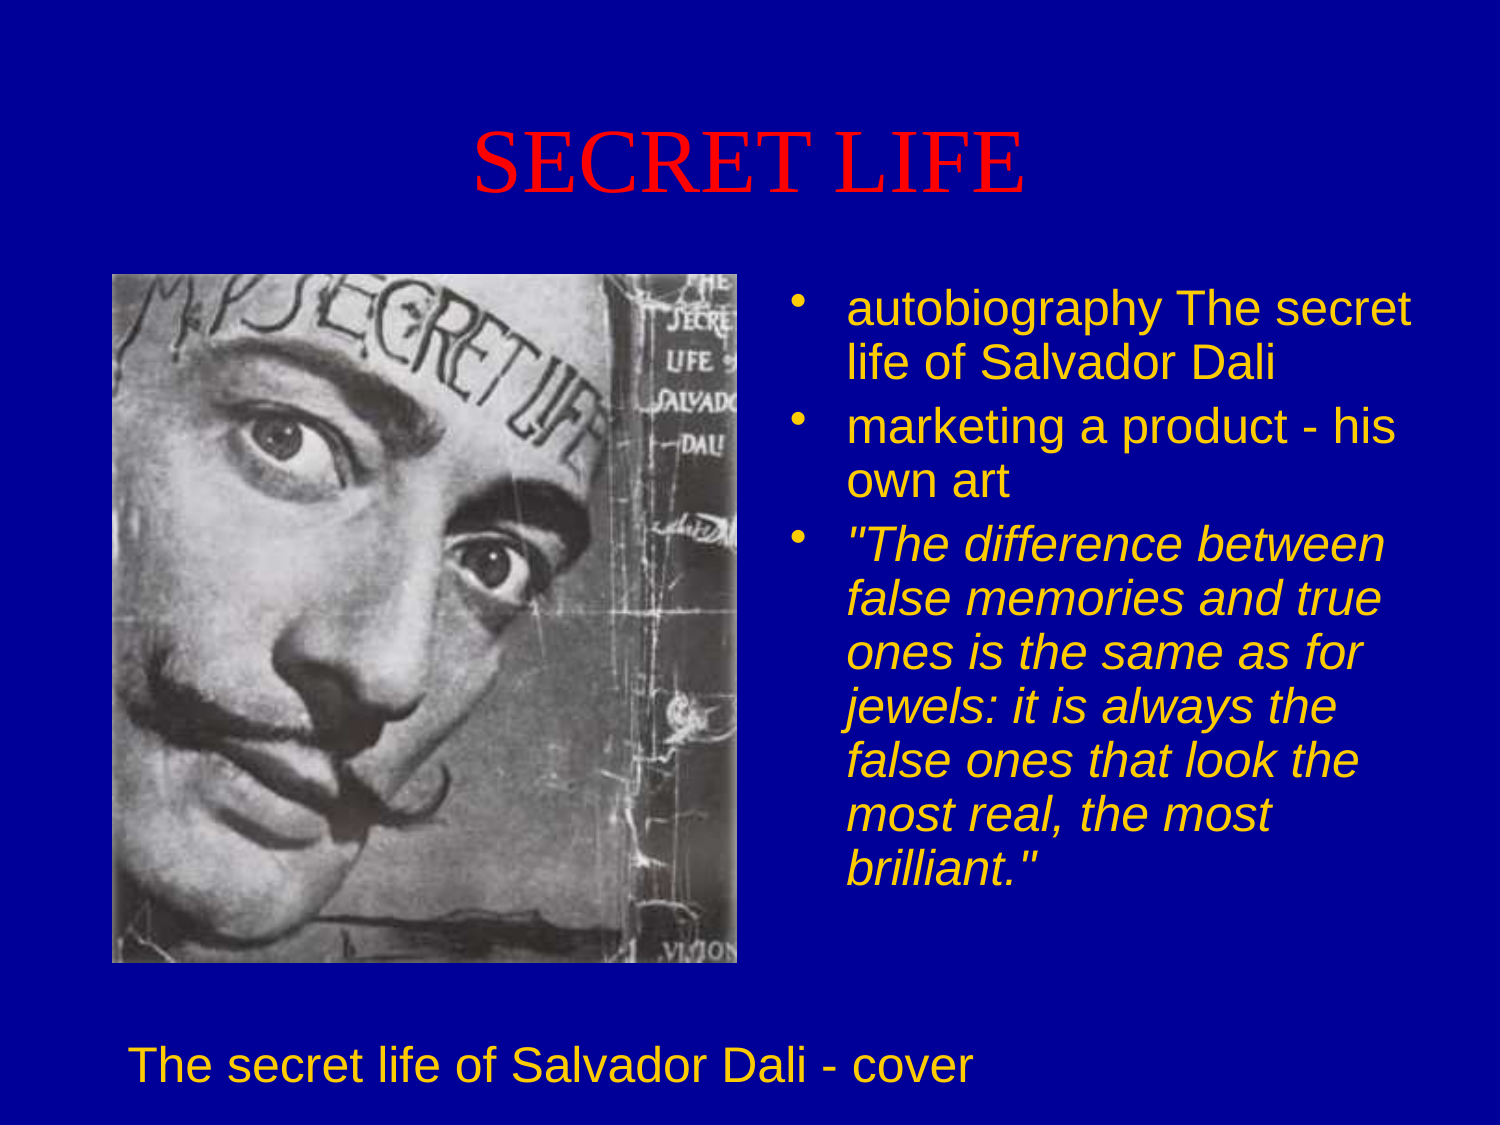

# SECRET LIFE
The secret life of Salvador Dali - cover
autobiography The secret life of Salvador Dali
marketing a product - his own art
"The difference between false memories and true ones is the same as for jewels: it is always the false ones that look the most real, the most brilliant."